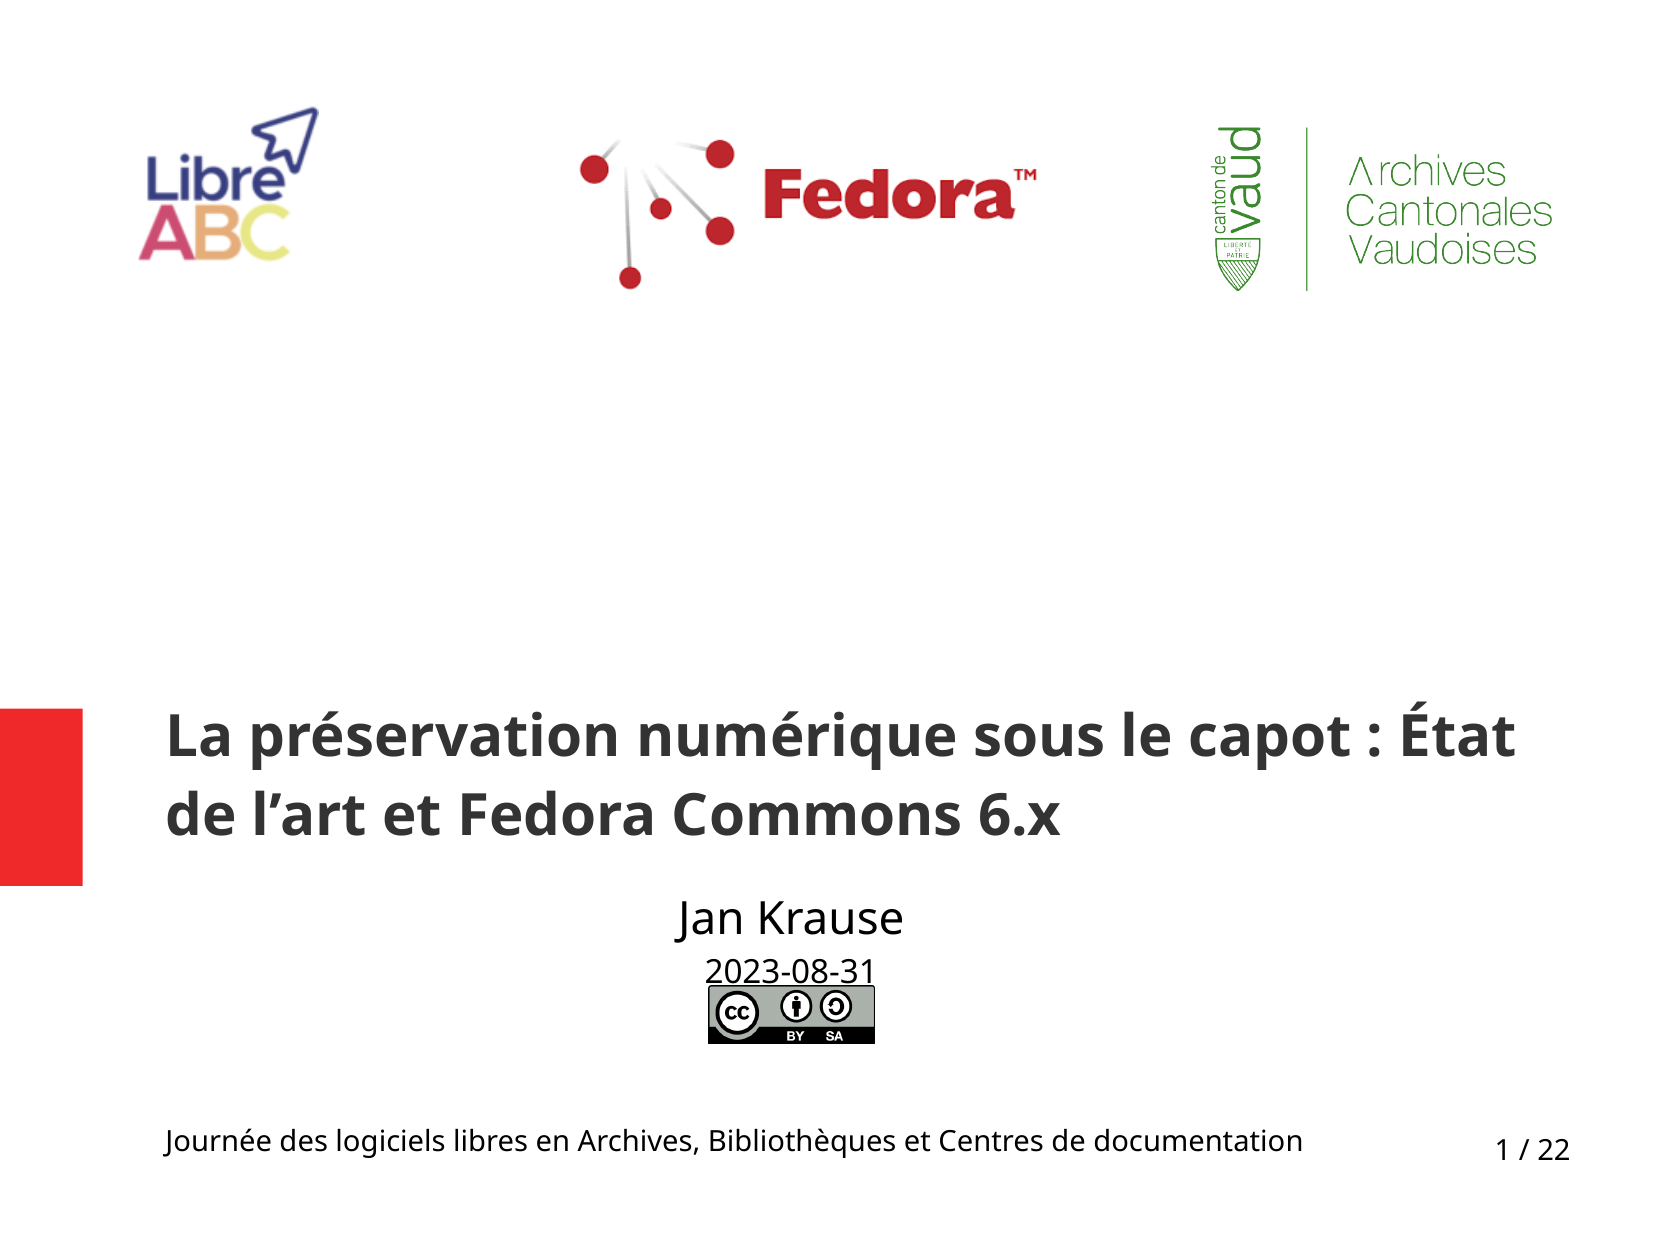

# La préservation numérique sous le capot : État de l’art et Fedora Commons 6.x
Jan Krause 2023-08-31
Journée des logiciels libres en Archives, Bibliothèques et Centres de documentation
1